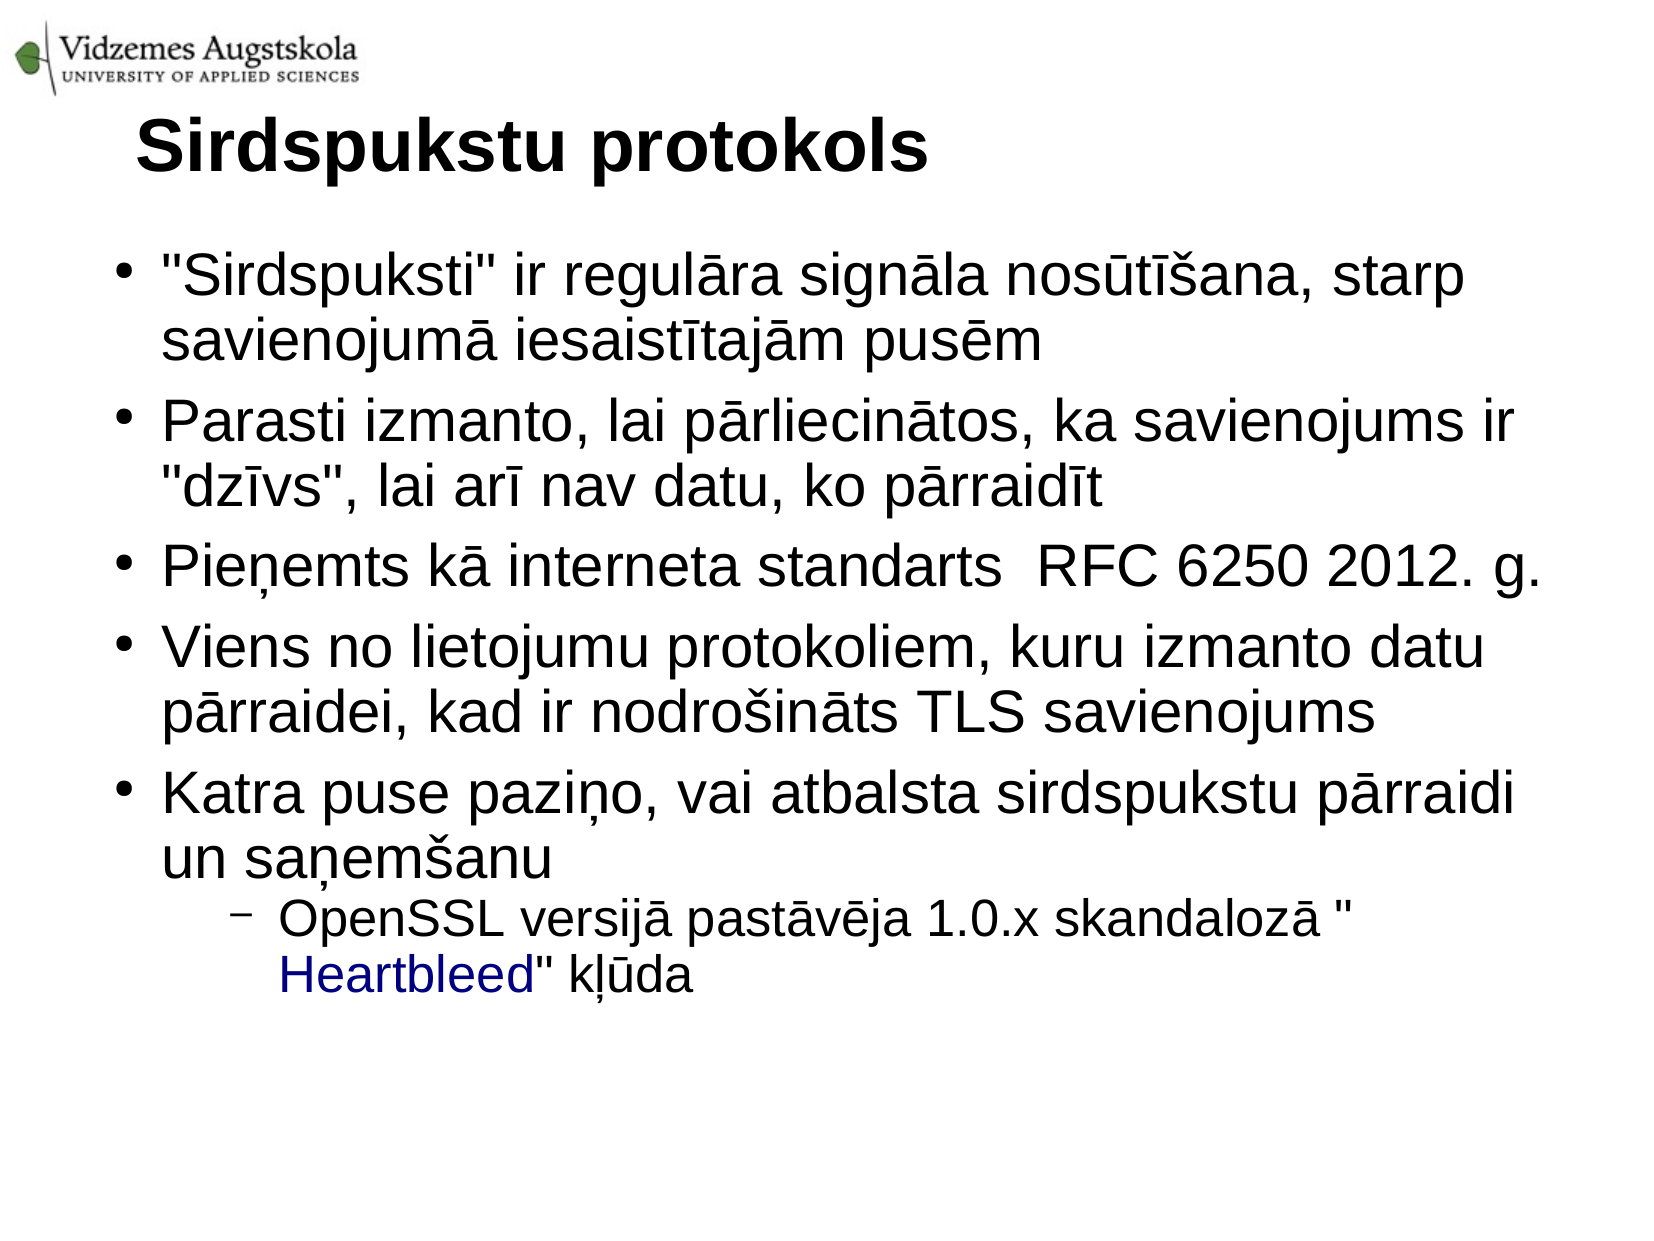

# Sirdspukstu protokols
"Sirdspuksti" ir regulāra signāla nosūtīšana, starp savienojumā iesaistītajām pusēm
Parasti izmanto, lai pārliecinātos, ka savienojums ir "dzīvs", lai arī nav datu, ko pārraidīt
Pieņemts kā interneta standarts RFC 6250 2012. g.
Viens no lietojumu protokoliem, kuru izmanto datu pārraidei, kad ir nodrošināts TLS savienojums
Katra puse paziņo, vai atbalsta sirdspukstu pārraidi un saņemšanu
OpenSSL versijā pastāvēja 1.0.x skandalozā "Heartbleed" kļūda